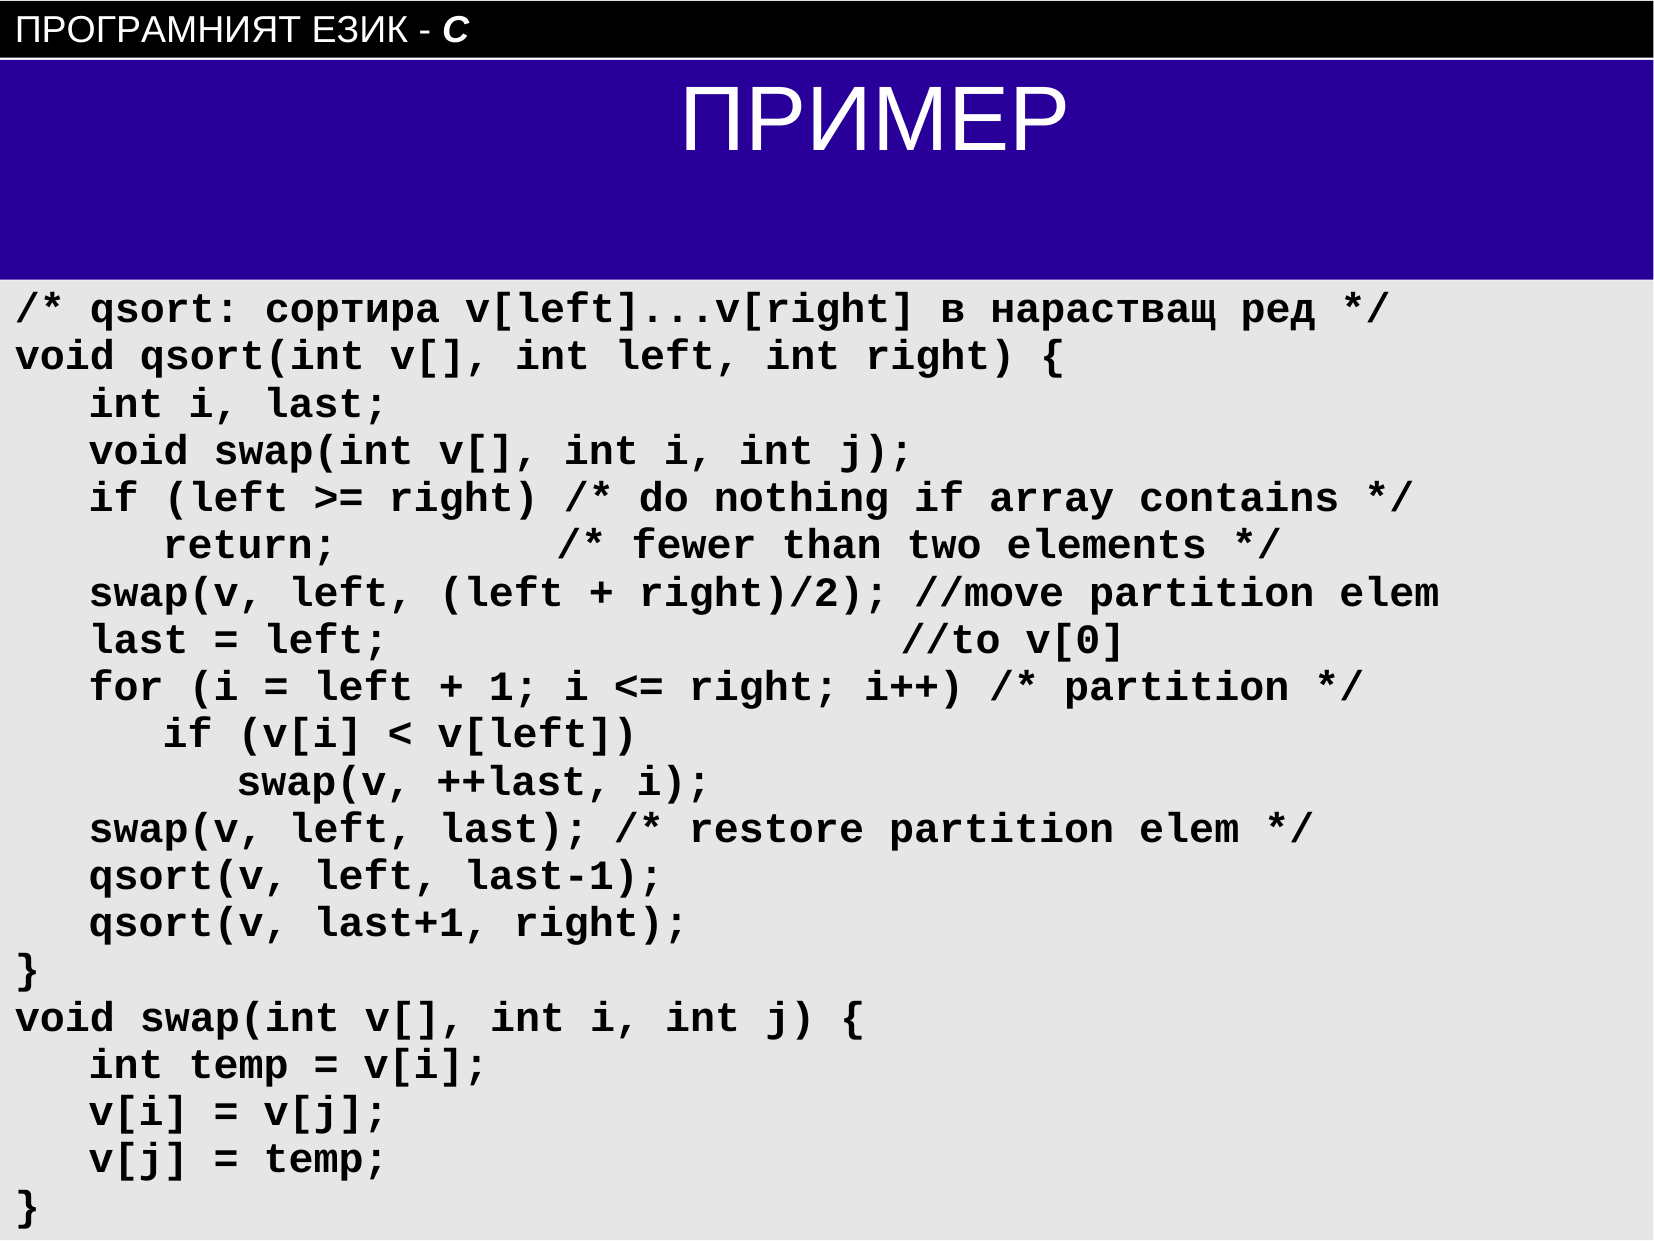

ПРОГРАМНИЯT ЕЗИК - С
									ПРИМЕР
/* qsort: сортира v[left]...v[right] в нарастващ ред */
void qsort(int v[], int left, int right) {
	int i, last;
	void swap(int v[], int i, int j);
	if (left >= right) /* do nothing if array contains */
		return; 			 /* fewer than two elements */
	swap(v, left, (left + right)/2); //move partition elem
	last = left; 							//to v[0]
	for (i = left + 1; i <= right; i++) /* partition */
		if (v[i] < v[left])
			swap(v, ++last, i);
	swap(v, left, last); /* restore partition elem */
	qsort(v, left, last-1);
	qsort(v, last+1, right);
}
void swap(int v[], int i, int j) {
	int temp = v[i];
	v[i] = v[j];
	v[j] = temp;
}